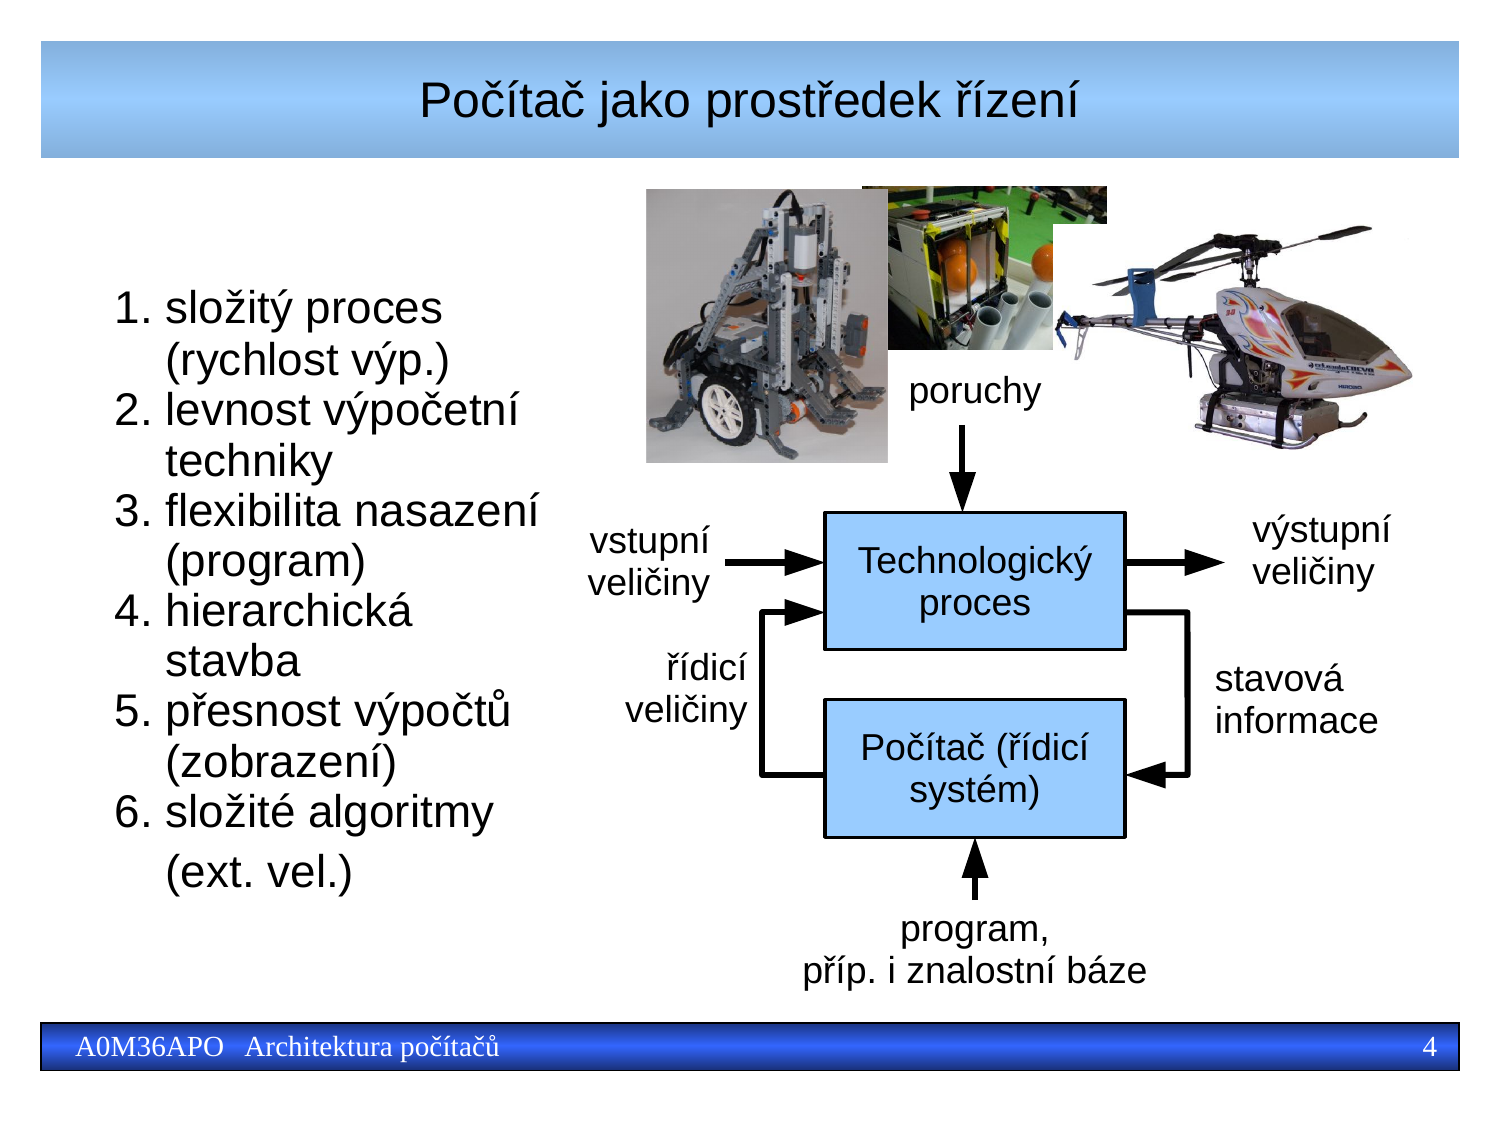

# Počítač jako prostředek řízení
1. složitý proces
 (rychlost výp.)‏
2. levnost výpočetní
 techniky
3. flexibilita nasazení
 (program)‏
4. hierarchická
 stavba
5. přesnost výpočtů
 (zobrazení)‏
6. složité algoritmy
 (ext. vel.)‏
poruchy
výstupní veličiny
vstupní veličiny
Technologický proces
řídicí veličiny
stavová informace
Počítač (řídicí systém)
program, příp. i znalostní báze
A0M36APO Architektura počítačů
4